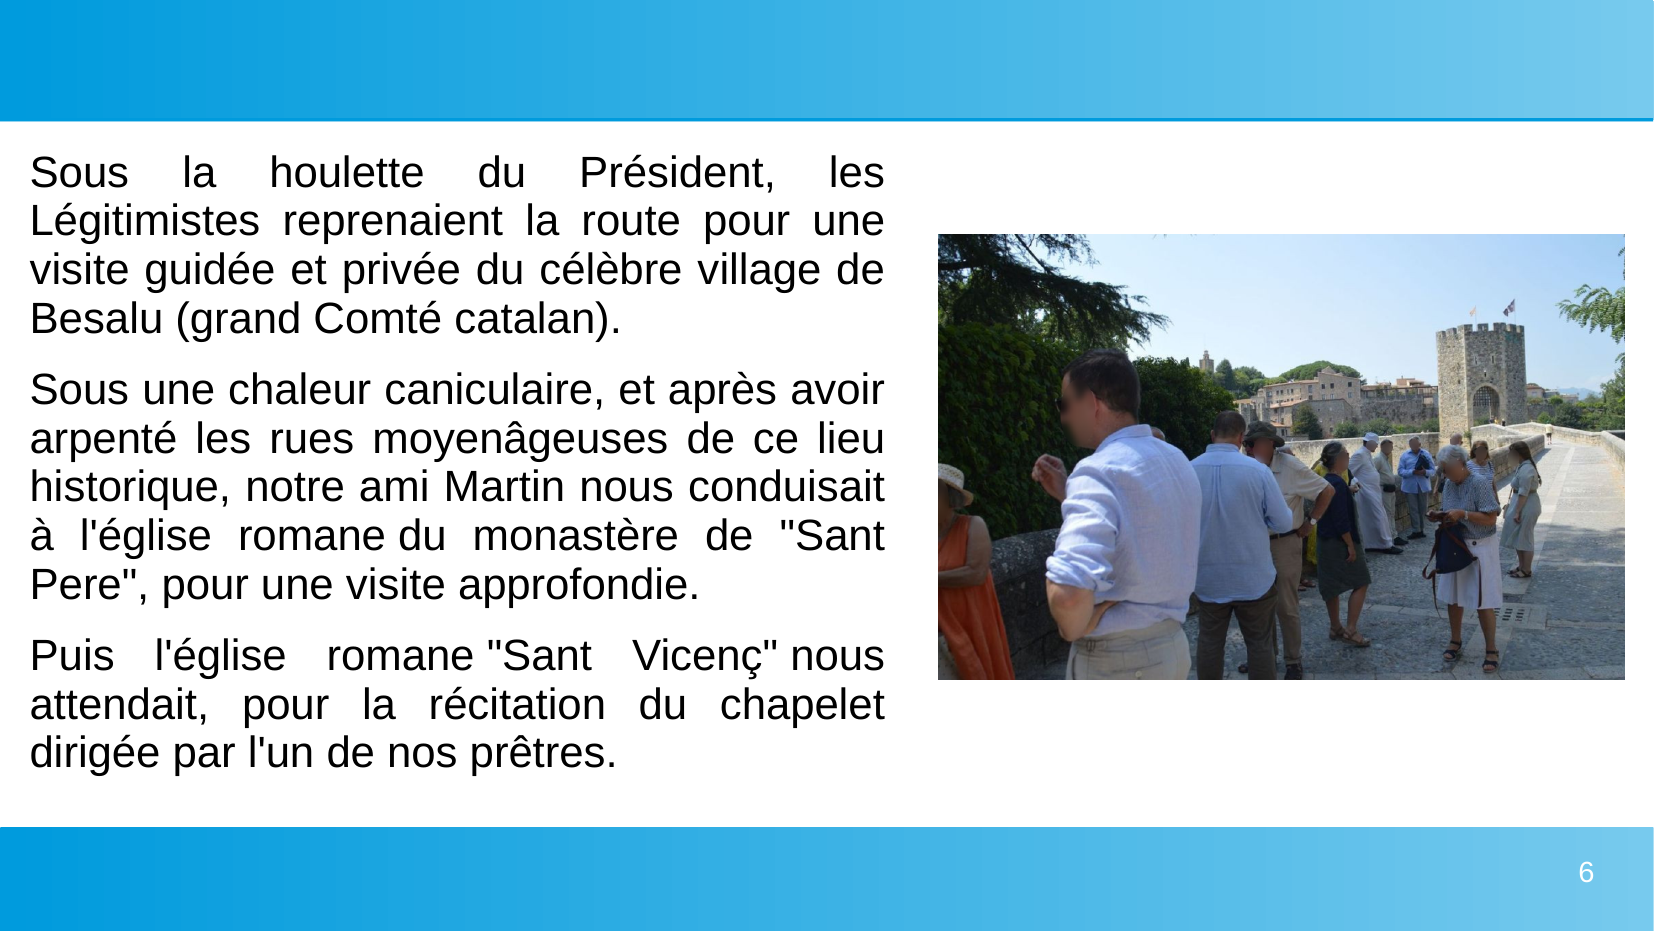

#
Sous la houlette du Président, les Légitimistes reprenaient la route pour une visite guidée et privée du célèbre village de Besalu (grand Comté catalan).
Sous une chaleur caniculaire, et après avoir arpenté les rues moyenâgeuses de ce lieu historique, notre ami Martin nous conduisait à l'église romane du monastère de "Sant Pere", pour une visite approfondie.
Puis l'église romane "Sant Vicenç" nous attendait, pour la récitation du chapelet dirigée par l'un de nos prêtres.
6